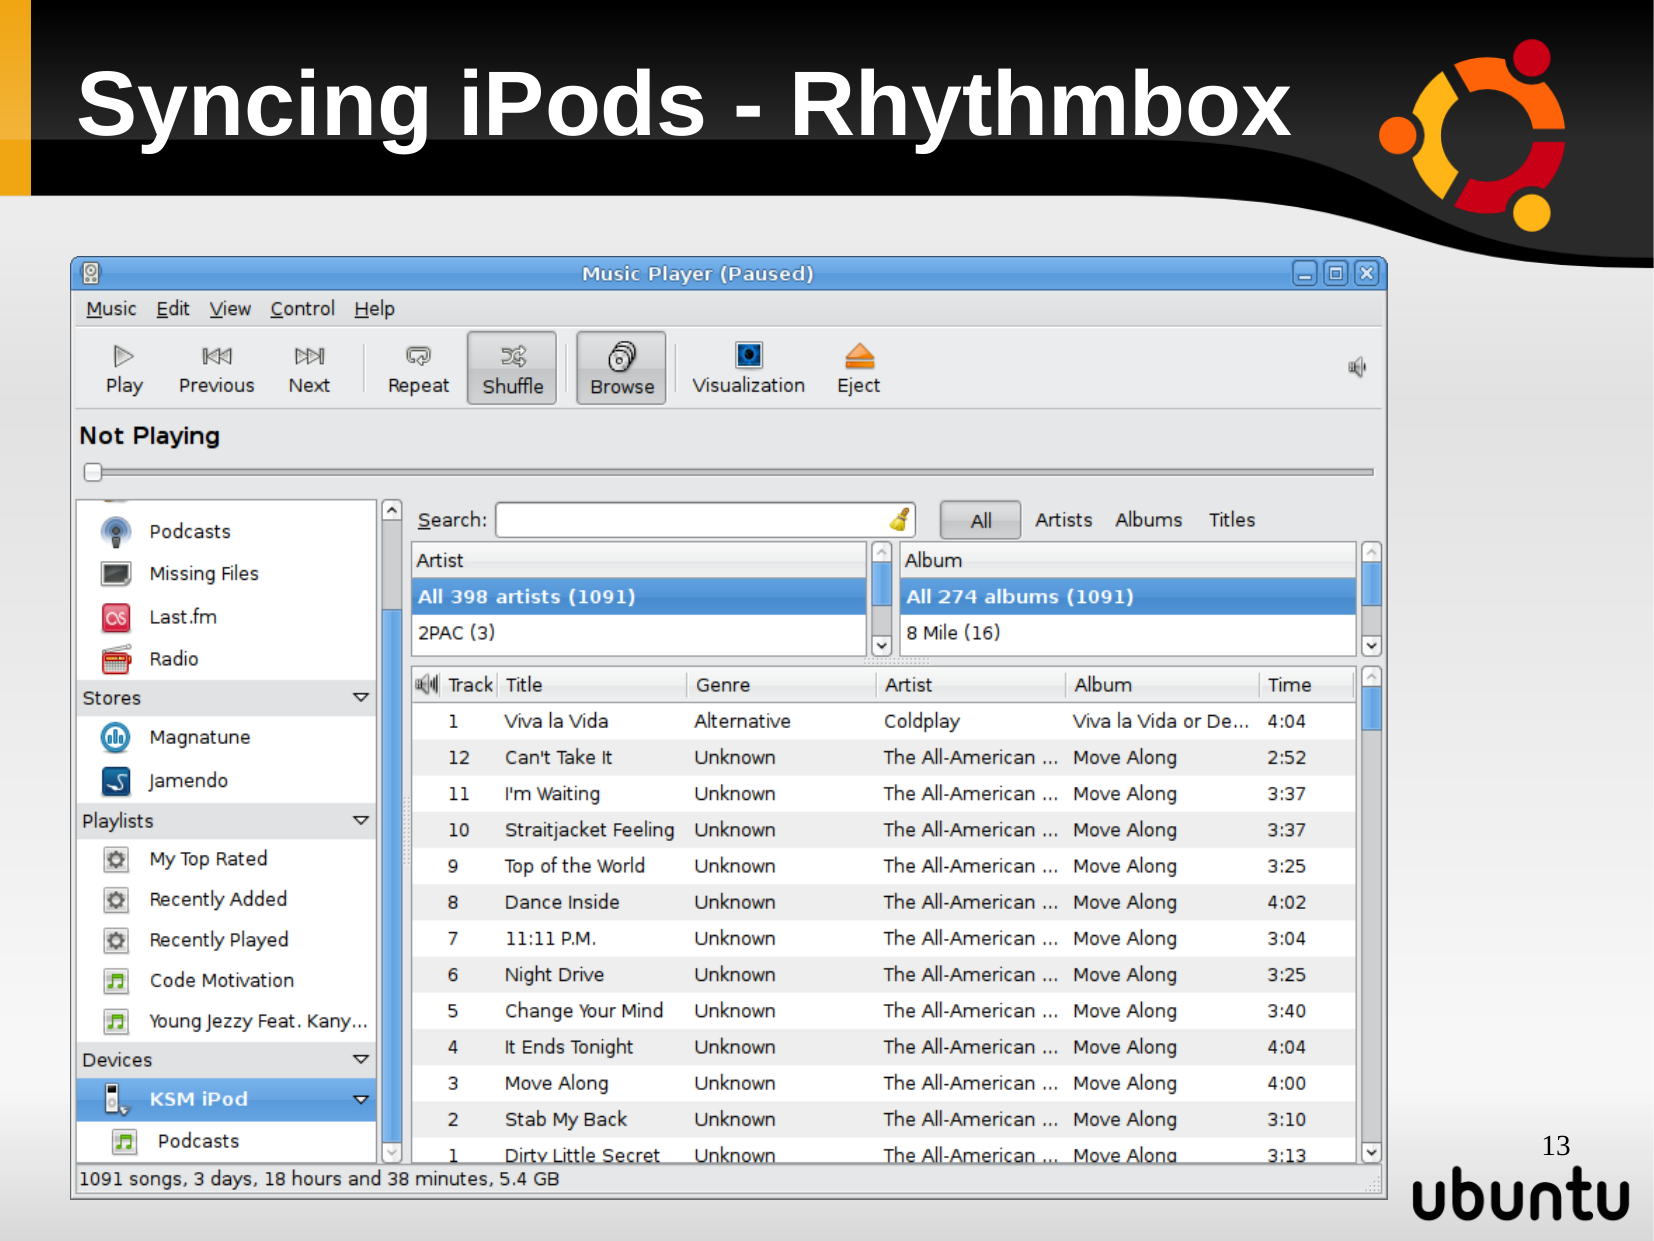

# Syncing iPods - Rhythmbox
2005-12-31
13